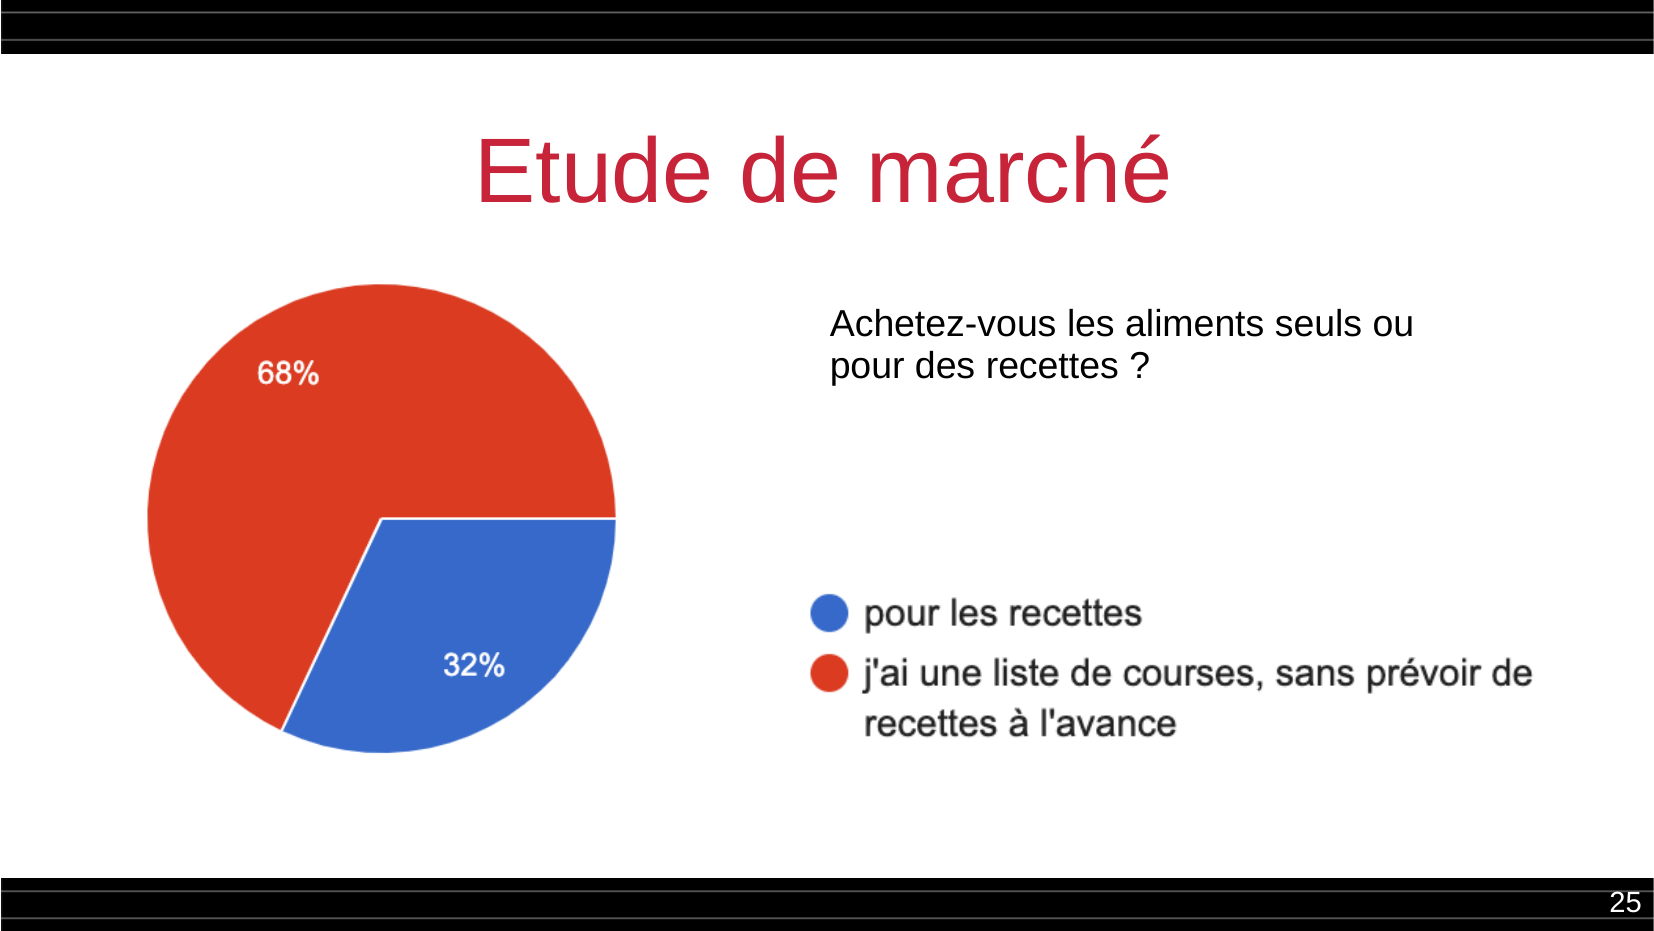

# Etude de marché
Achetez-vous les aliments seuls ou pour des recettes ?